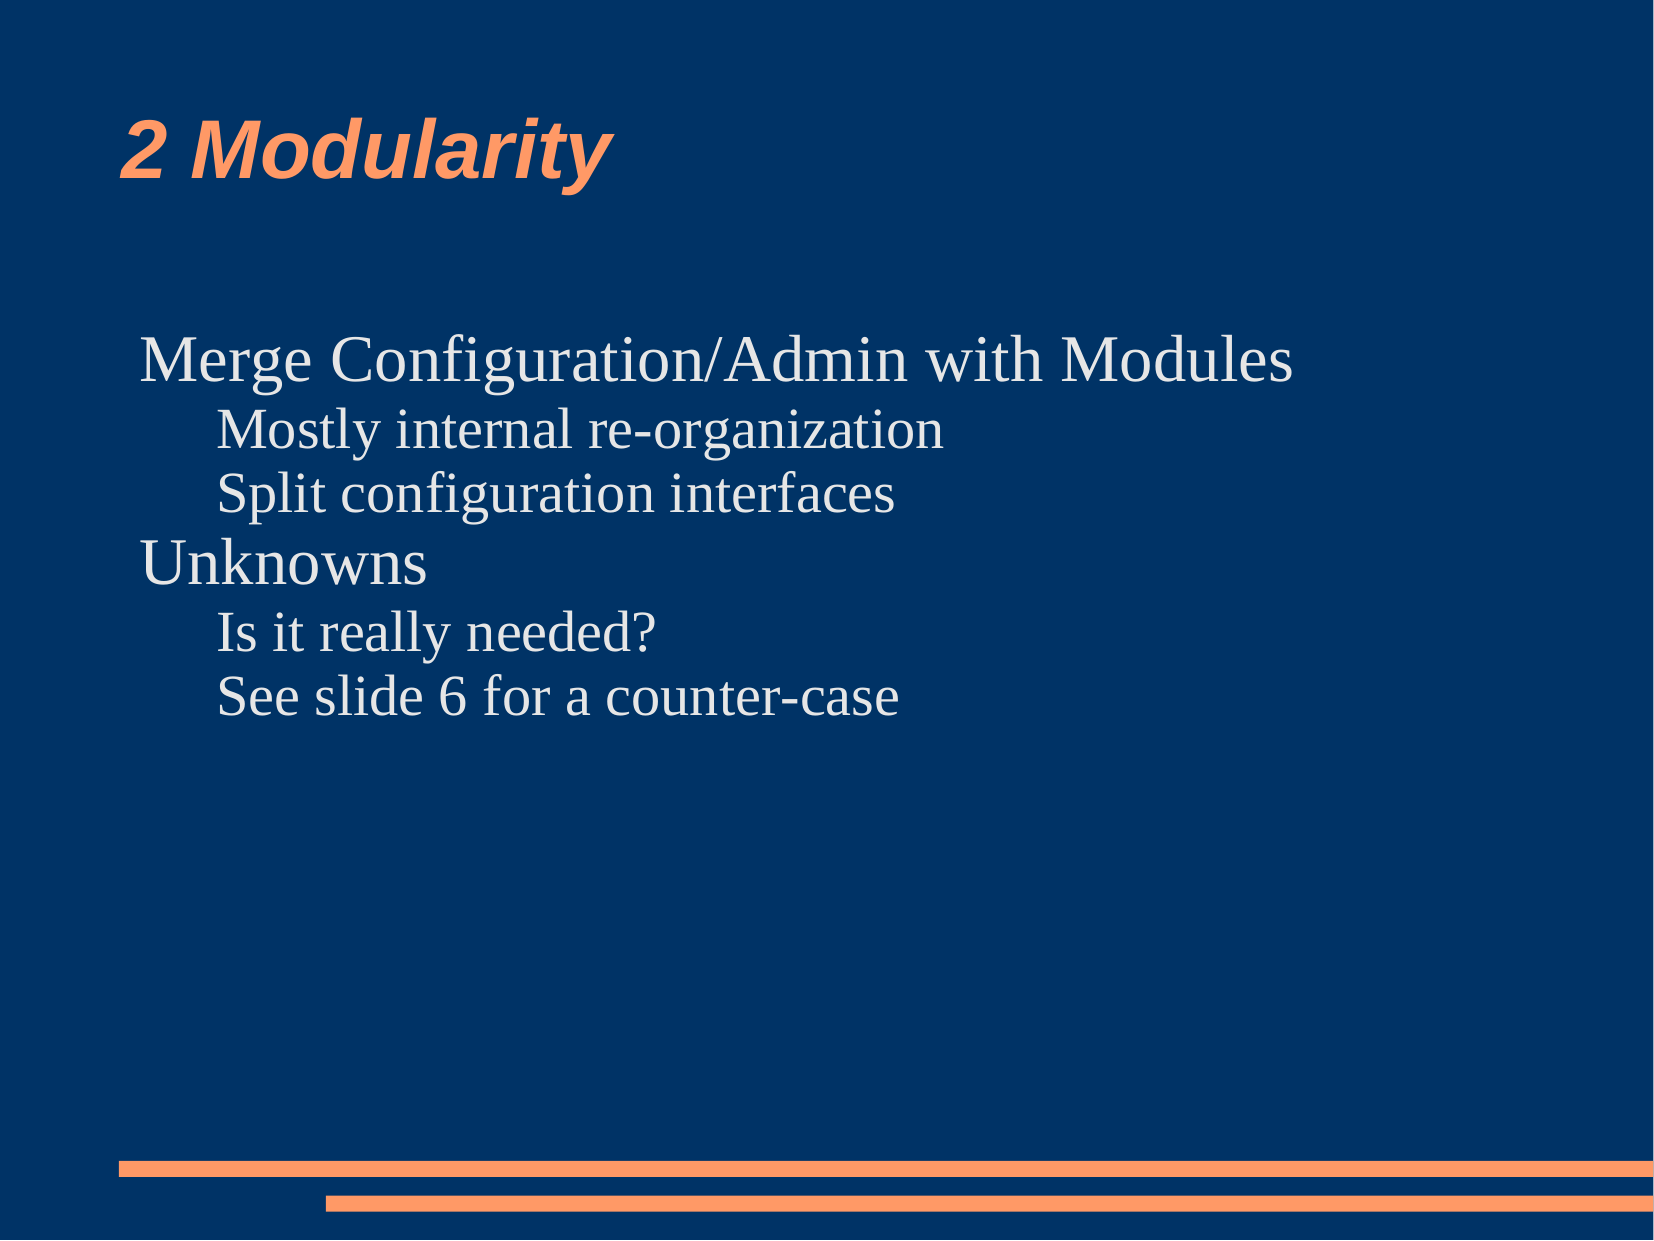

# 2 Modularity
Merge Configuration/Admin with Modules
Mostly internal re-organization
Split configuration interfaces
Unknowns
Is it really needed?
See slide 6 for a counter-case